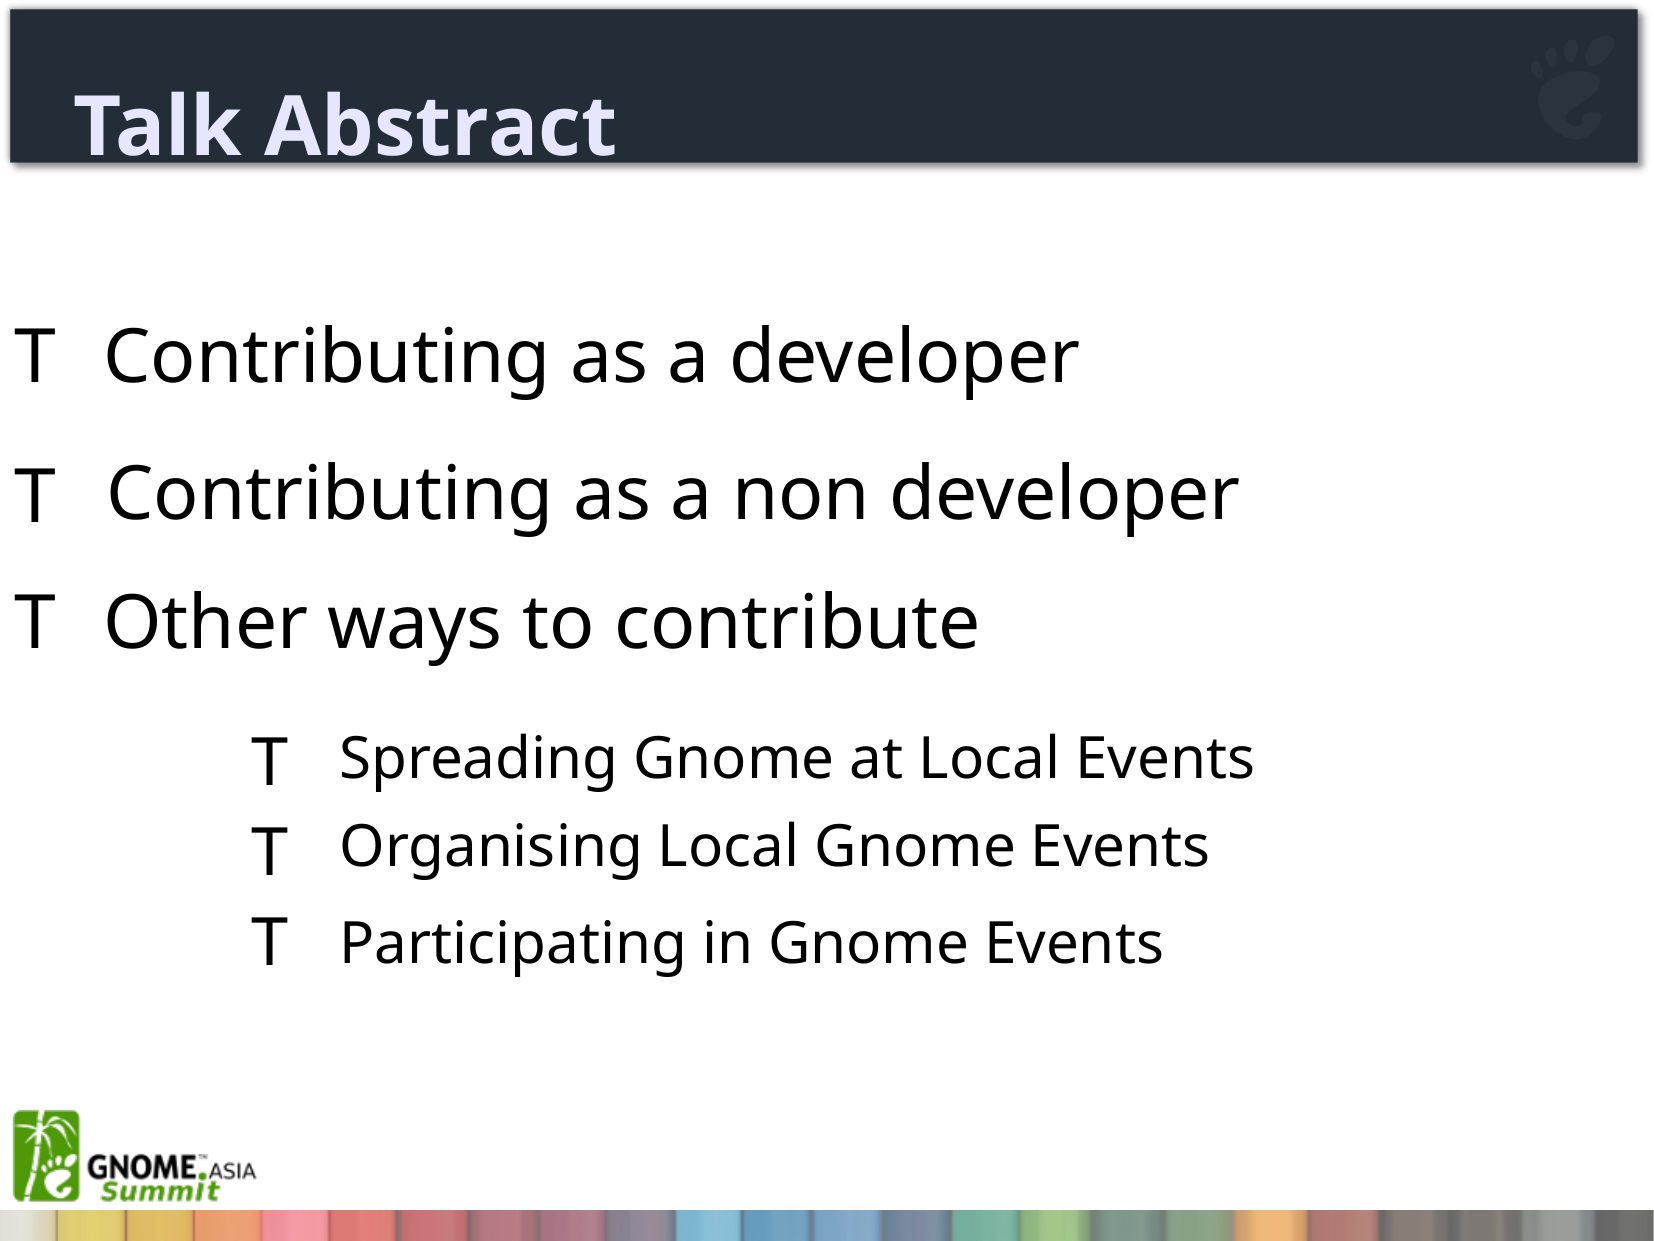

Talk Abstract
T
Contributing as a developer
Contributing as a non developer
T
T
Other ways to contribute
T
Spreading Gnome at Local Events
T
Organising Local Gnome Events
T
Participating in Gnome Events